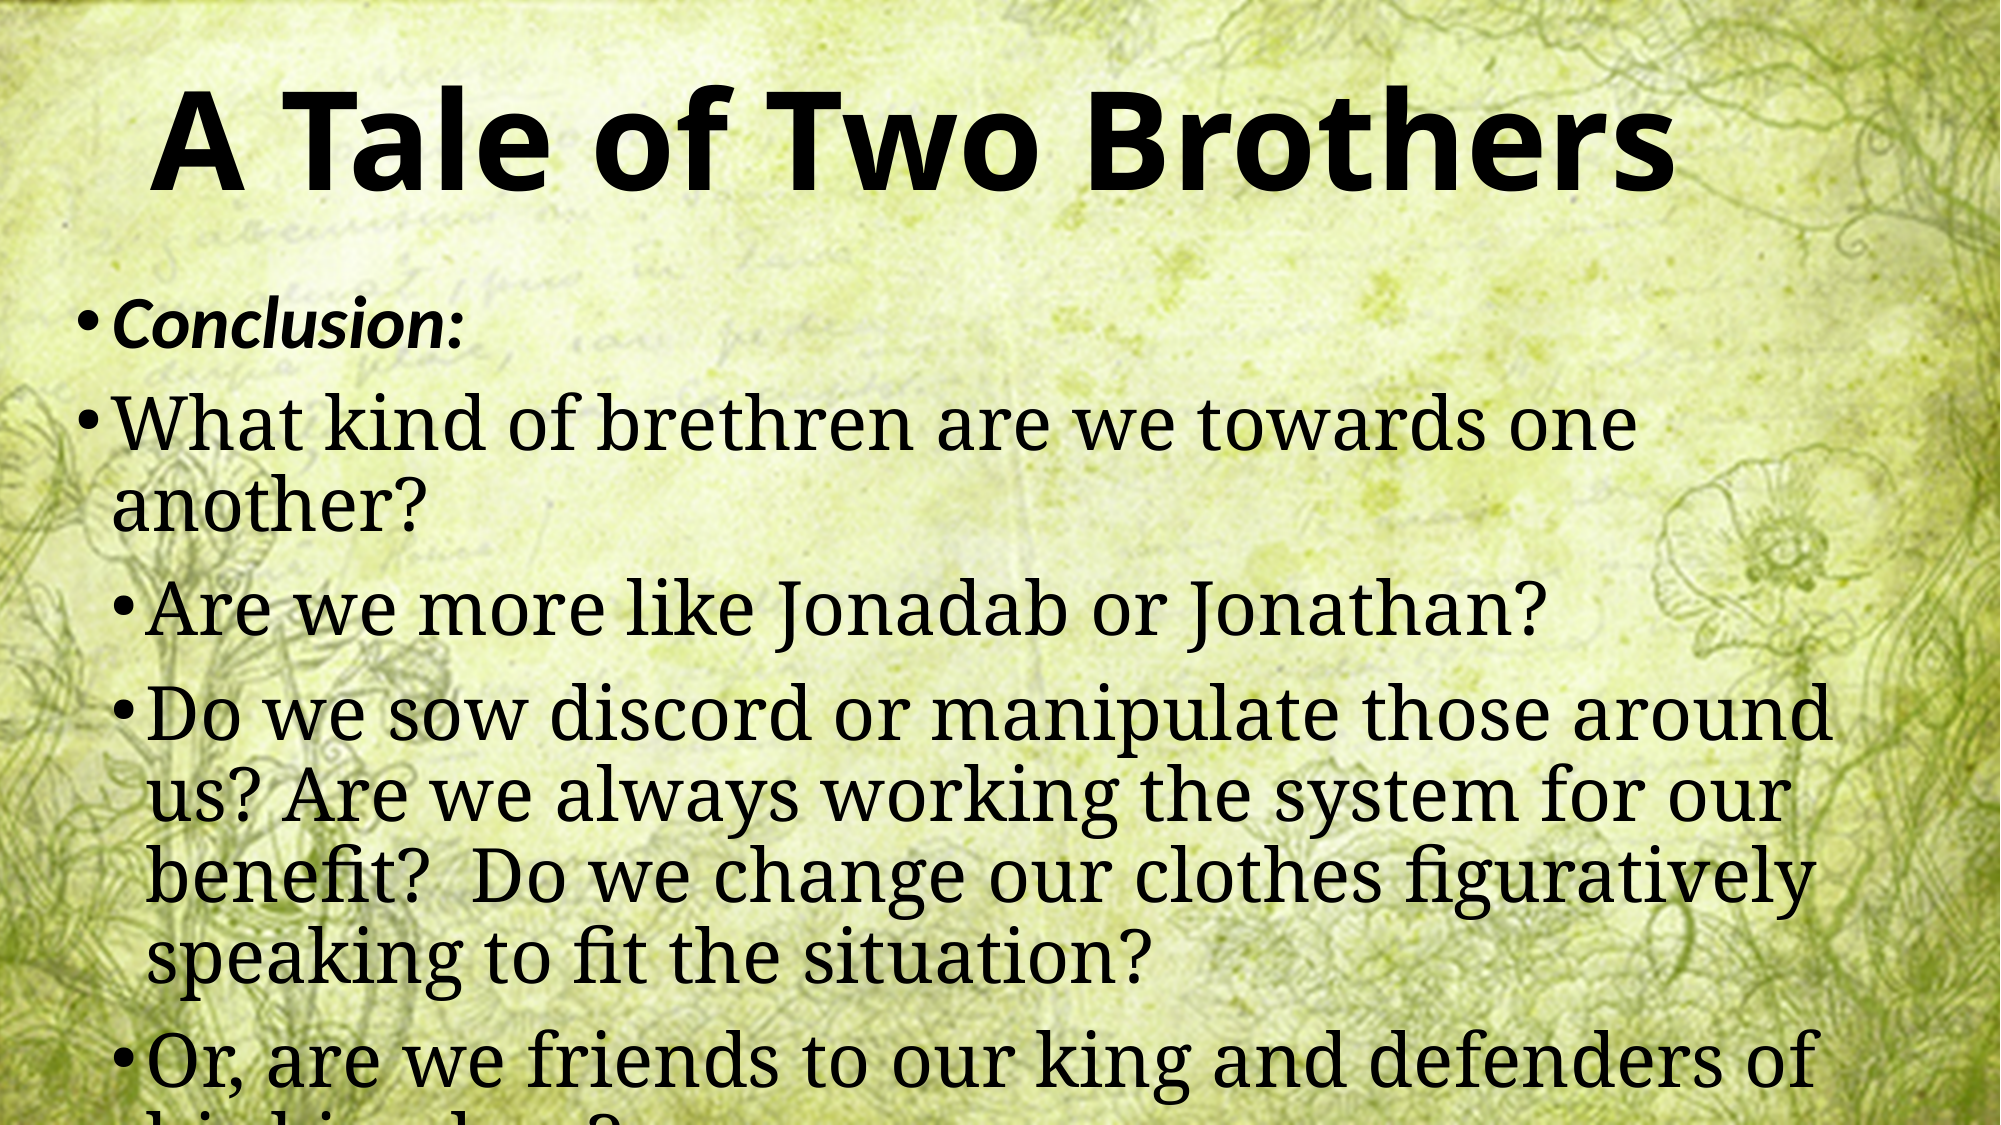

# A Tale of Two Brothers
Conclusion:
What kind of brethren are we towards one another?
Are we more like Jonadab or Jonathan?
Do we sow discord or manipulate those around us? Are we always working the system for our benefit? Do we change our clothes figuratively speaking to fit the situation?
Or, are we friends to our king and defenders of his kingdom?